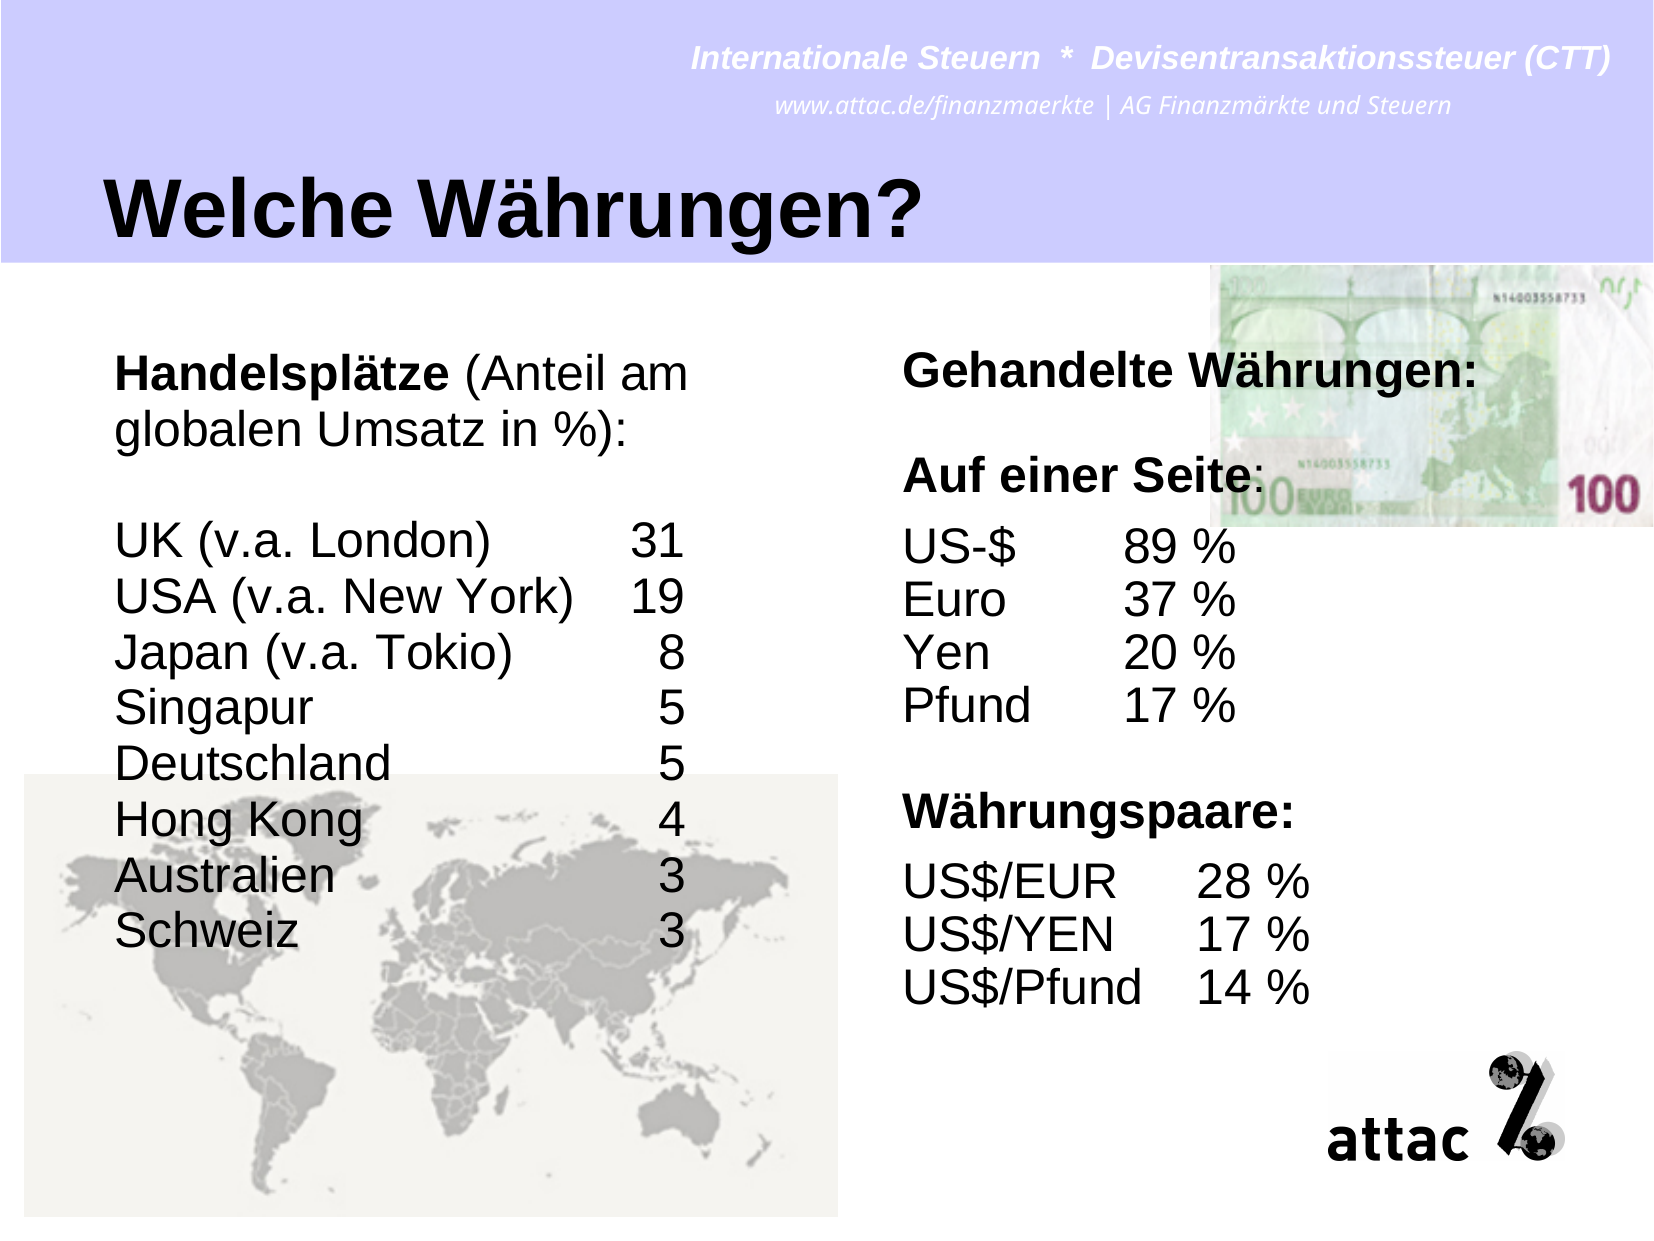

Internationale Steuern * Devisentransaktionssteuer (CTT)
www.attac.de/finanzmaerkte | AG Finanzmärkte und Steuern
Welche Währungen?
Handelsplätze (Anteil am globalen Umsatz in %):
UK (v.a. London)		31
USA (v.a. New York)	19
Japan (v.a. Tokio) 		 8
Singapur					 5
Deutschland				 5
Hong Kong				 4
Australien				 3
Schweiz					 3
Gehandelte Währungen:
Auf einer Seite:
US-$		89 %
Euro		37 %
Yen		20 %
Pfund 		17 %
Währungspaare:
US$/EUR	 	28 %
US$/YEN 	17 %
US$/Pfund 	14 %